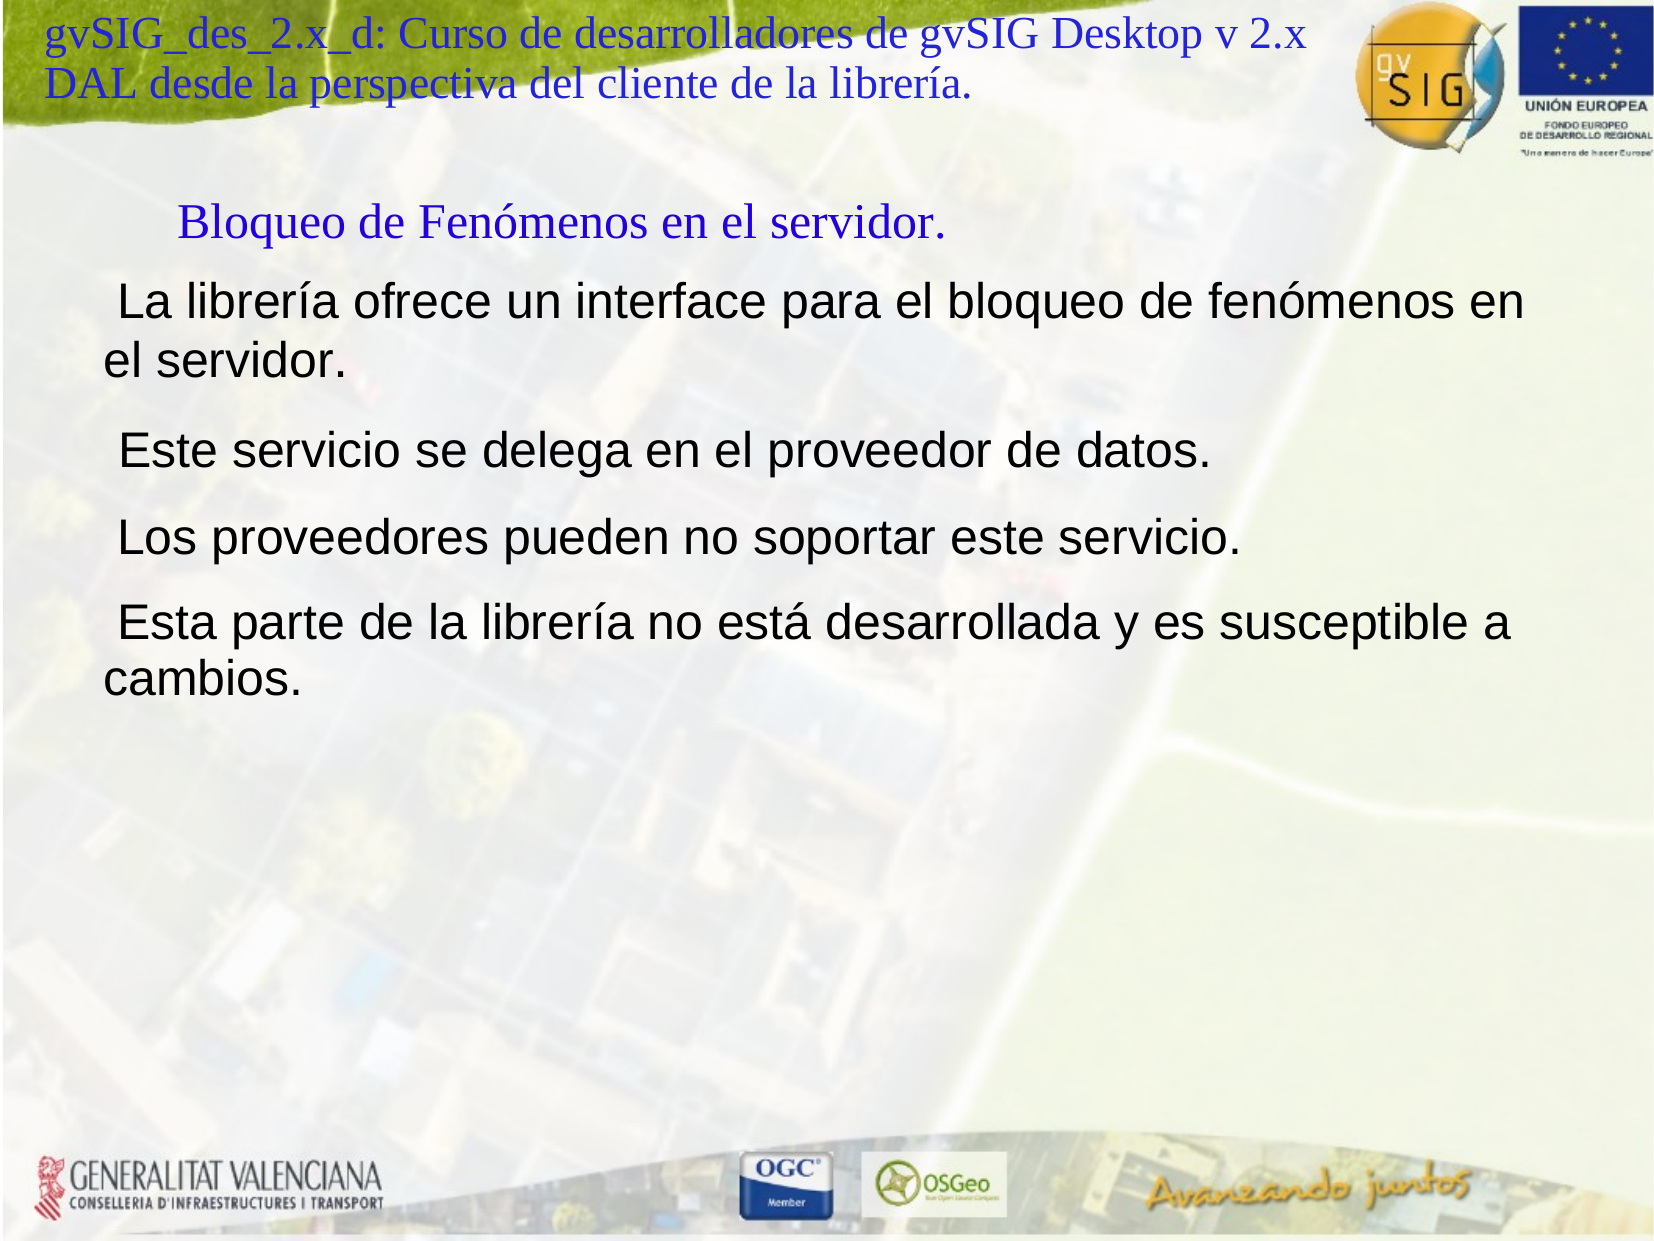

# Bloqueo de Fenómenos en el servidor.
 La librería ofrece un interface para el bloqueo de fenómenos en el servidor.
 Este servicio se delega en el proveedor de datos.
 Los proveedores pueden no soportar este servicio.
 Esta parte de la librería no está desarrollada y es susceptible a cambios.